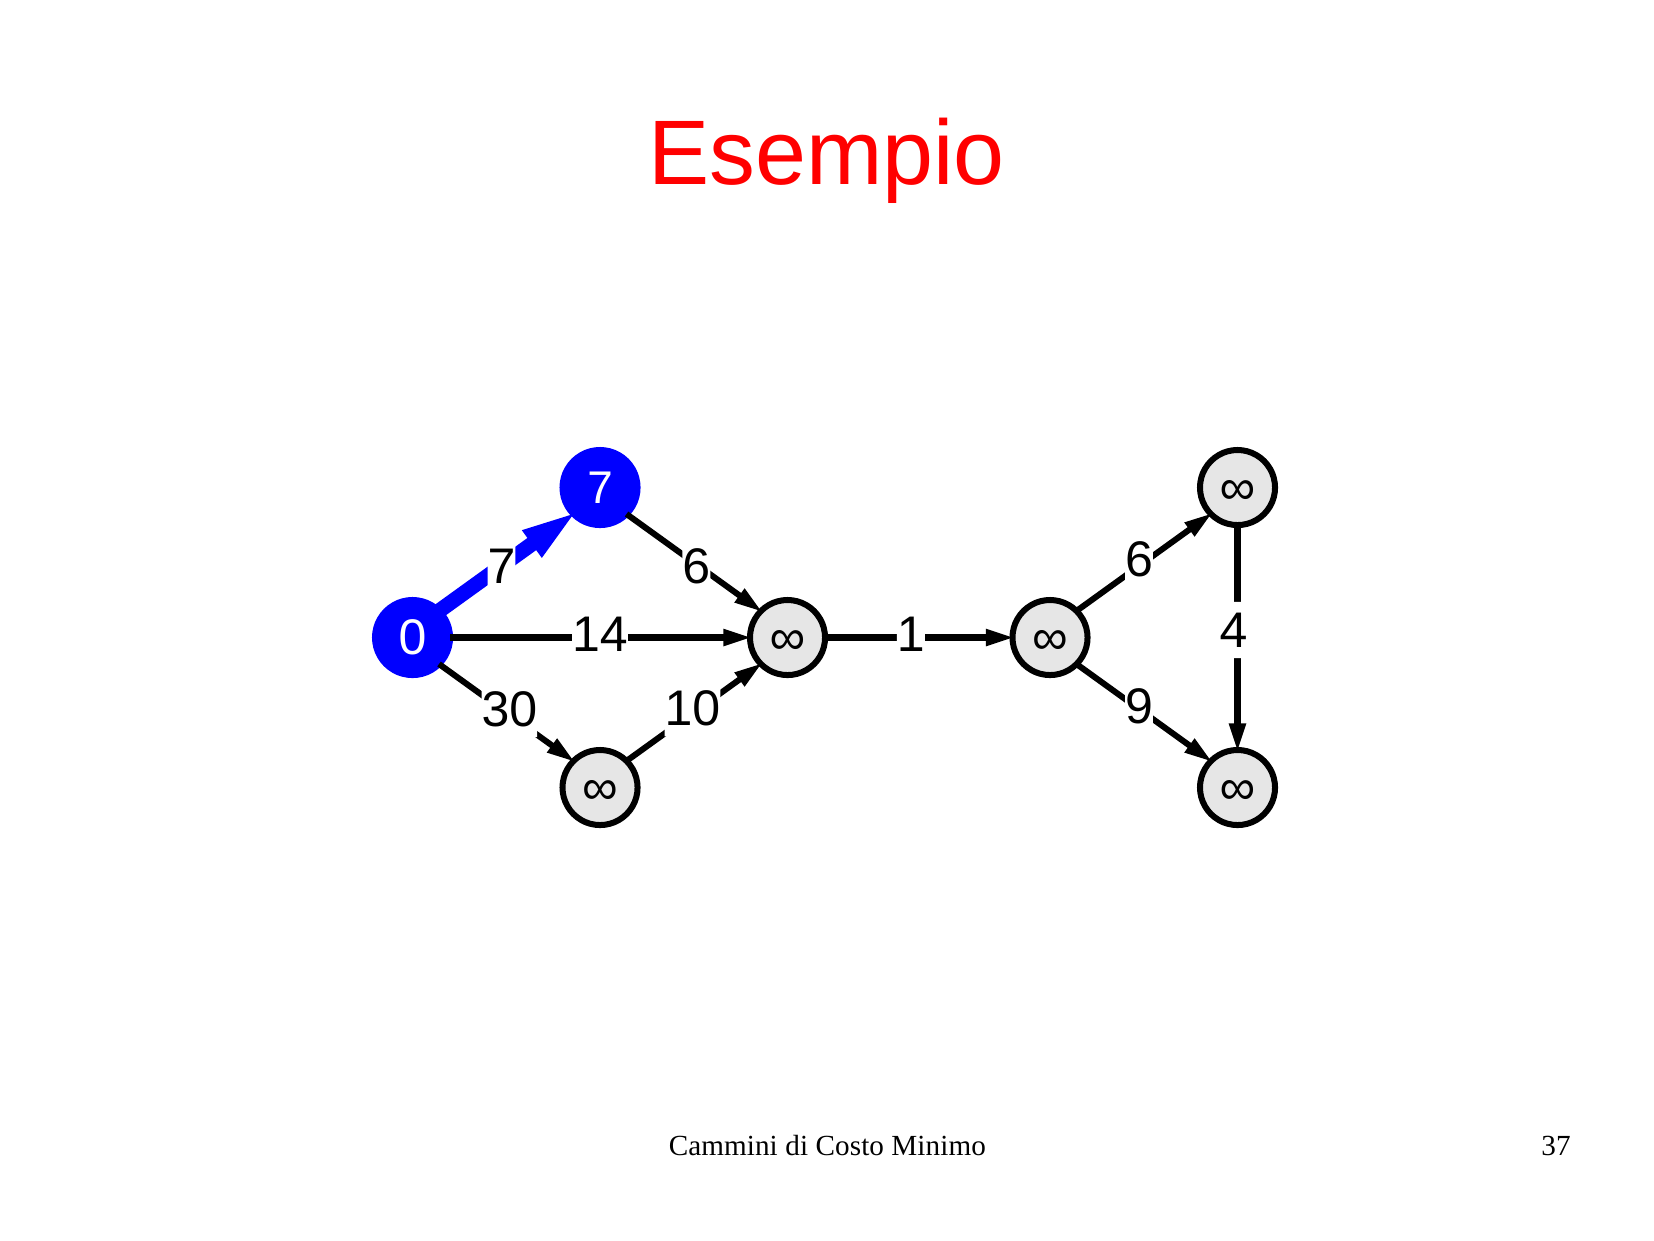

# Esempio
7
∞
6
7
6
0
∞
∞
4
14
1
9
10
30
∞
∞
Cammini di Costo Minimo
37